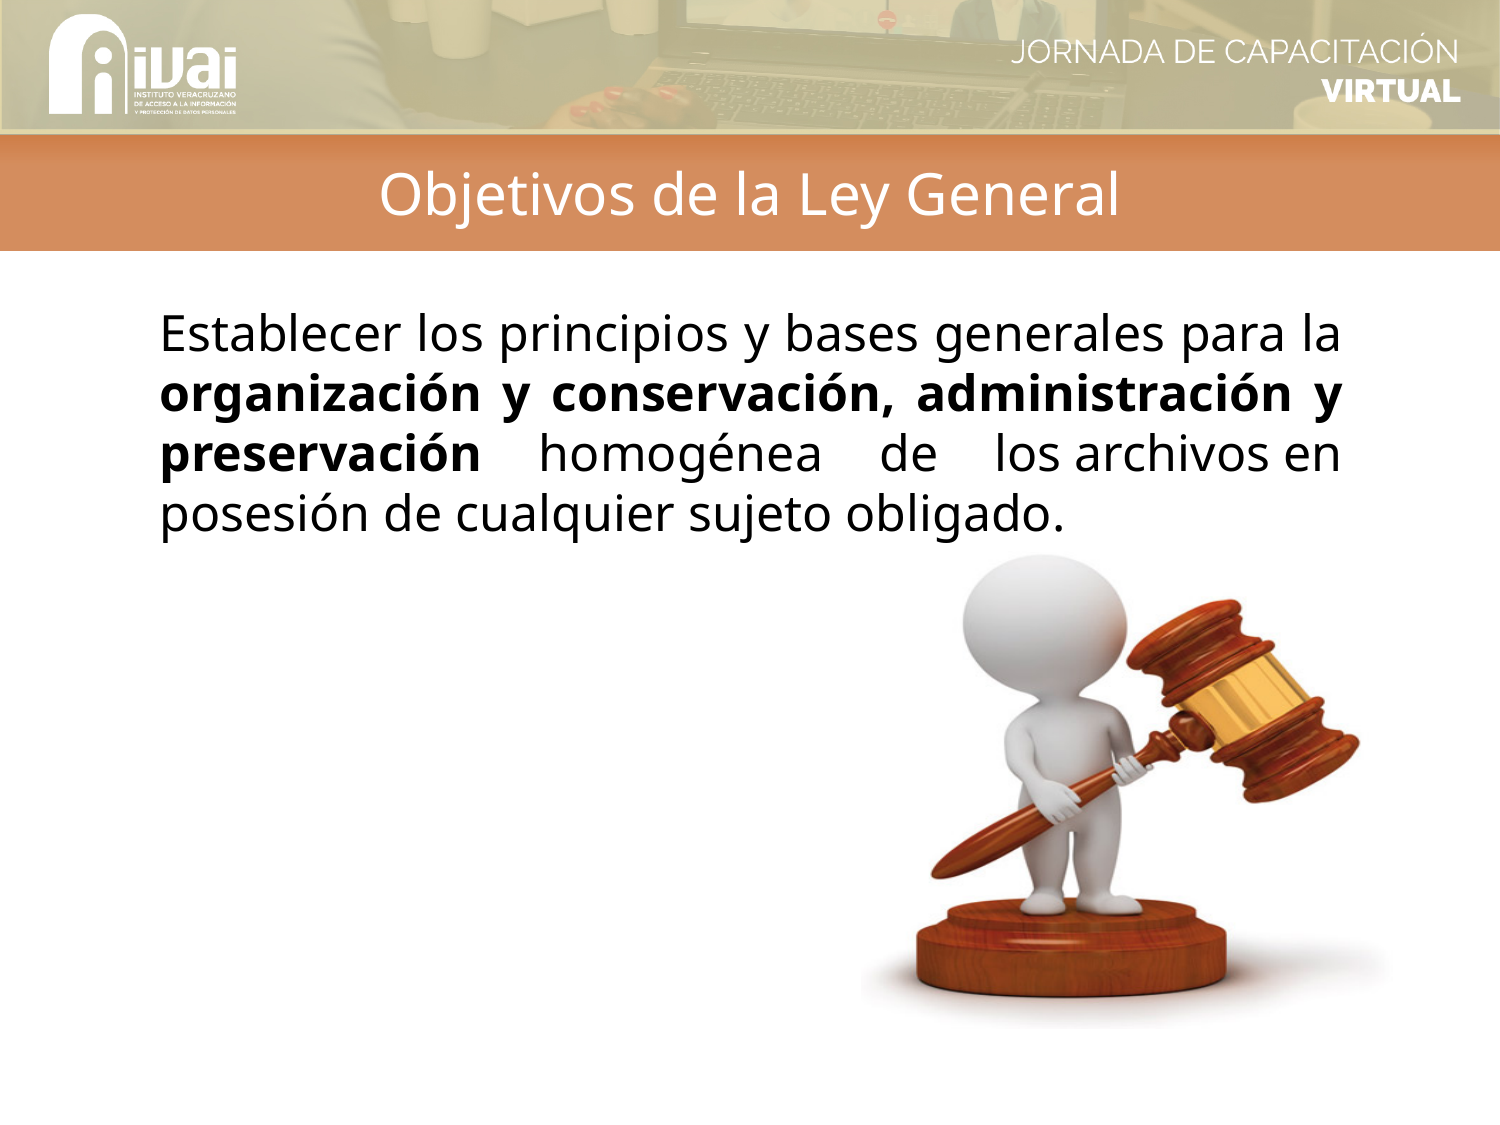

Objetivos de la Ley General
Establecer los principios y bases generales para la organización y conservación, administración y preservación homogénea de los archivos en posesión de cualquier sujeto obligado.